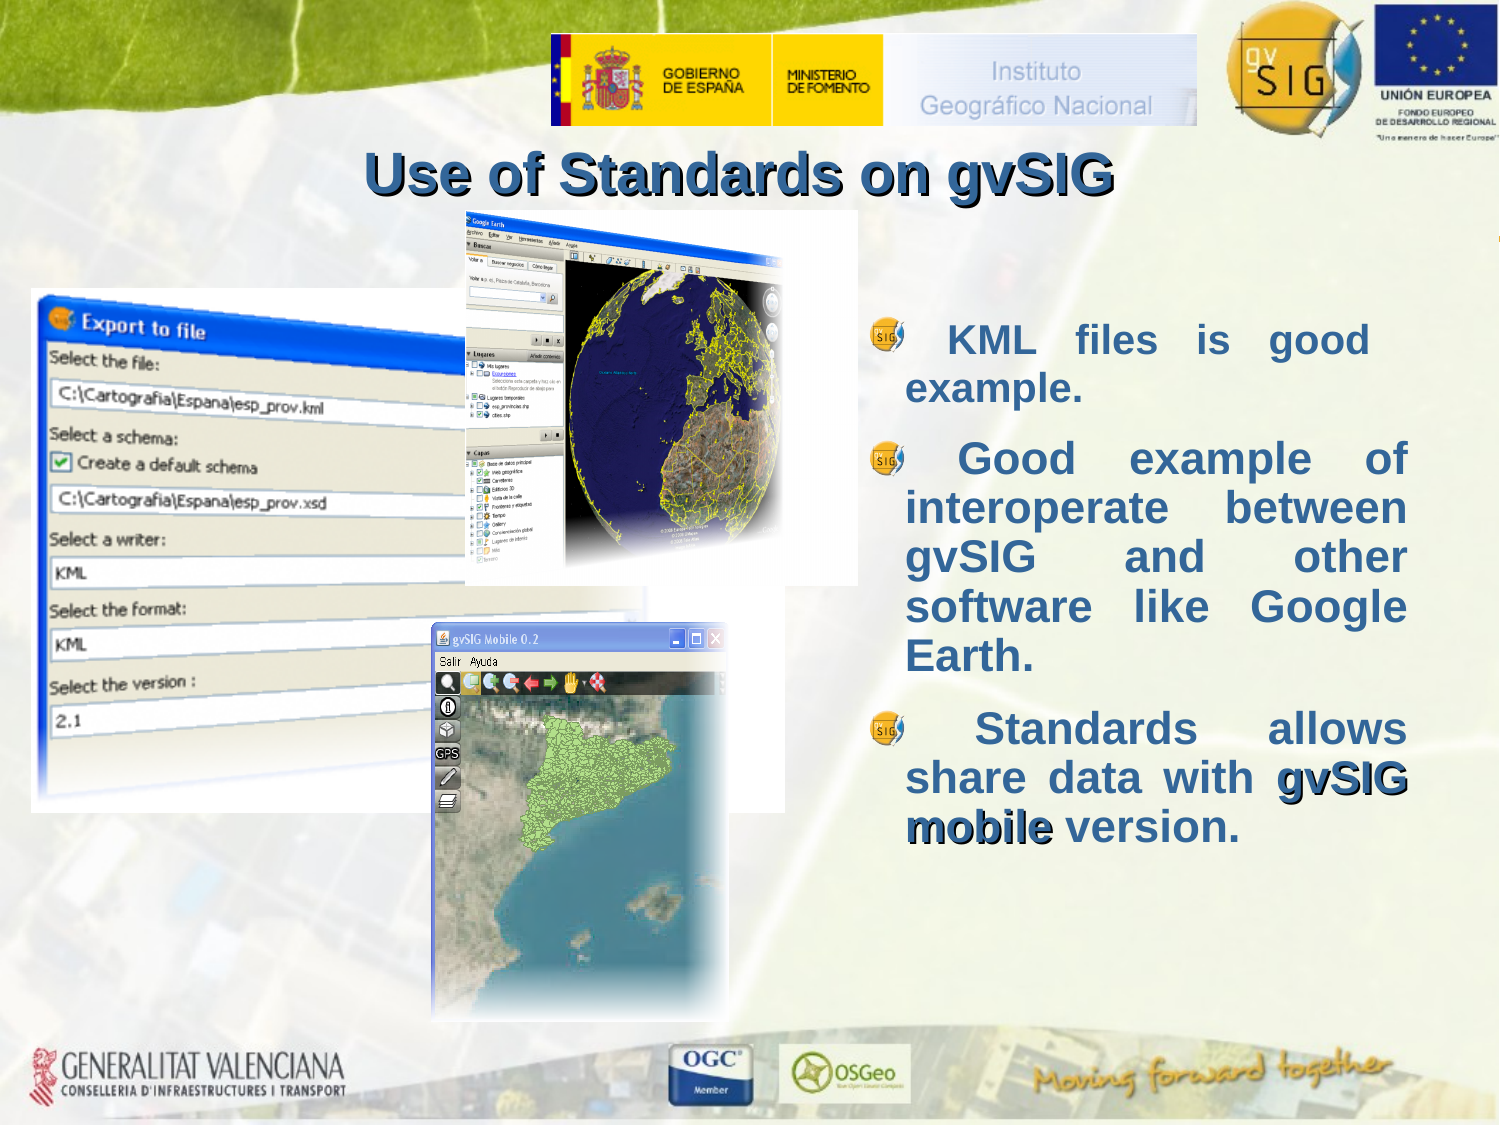

# Use of Standards on gvSIG
 KML files is good example.
 Good example of interoperate between gvSIG and other software like Google Earth.
 Standards allows share data with gvSIG mobile version.